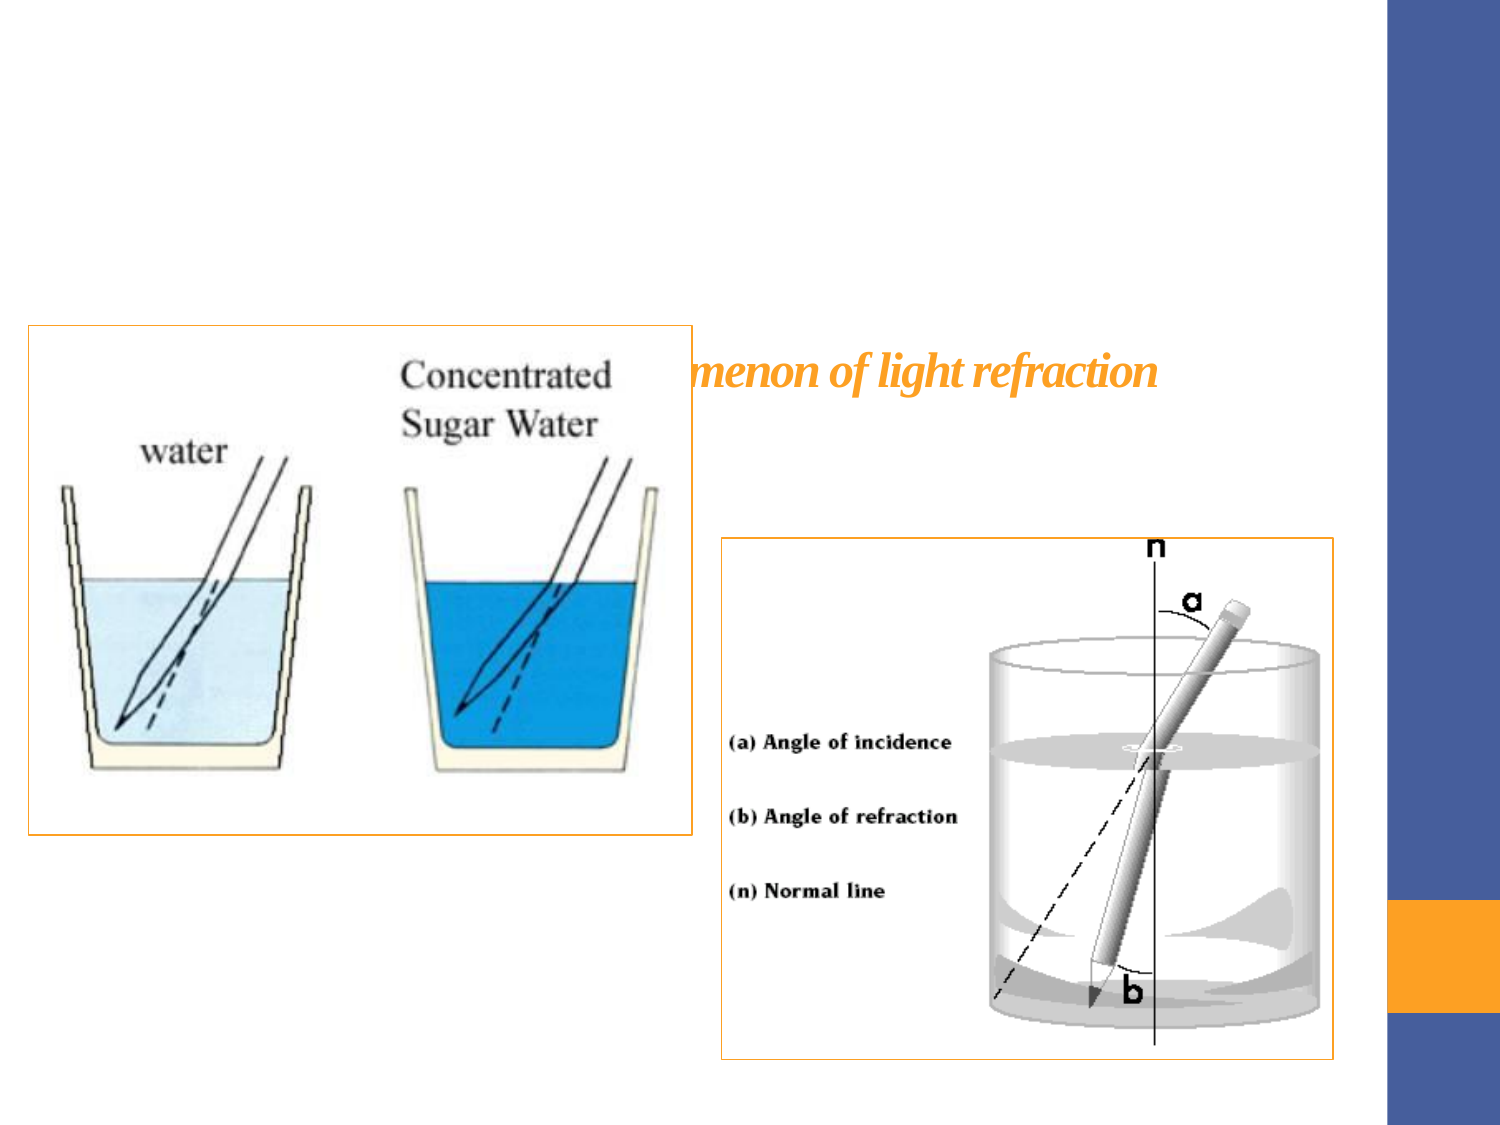

# This is an example of the phenomenon of light refraction.